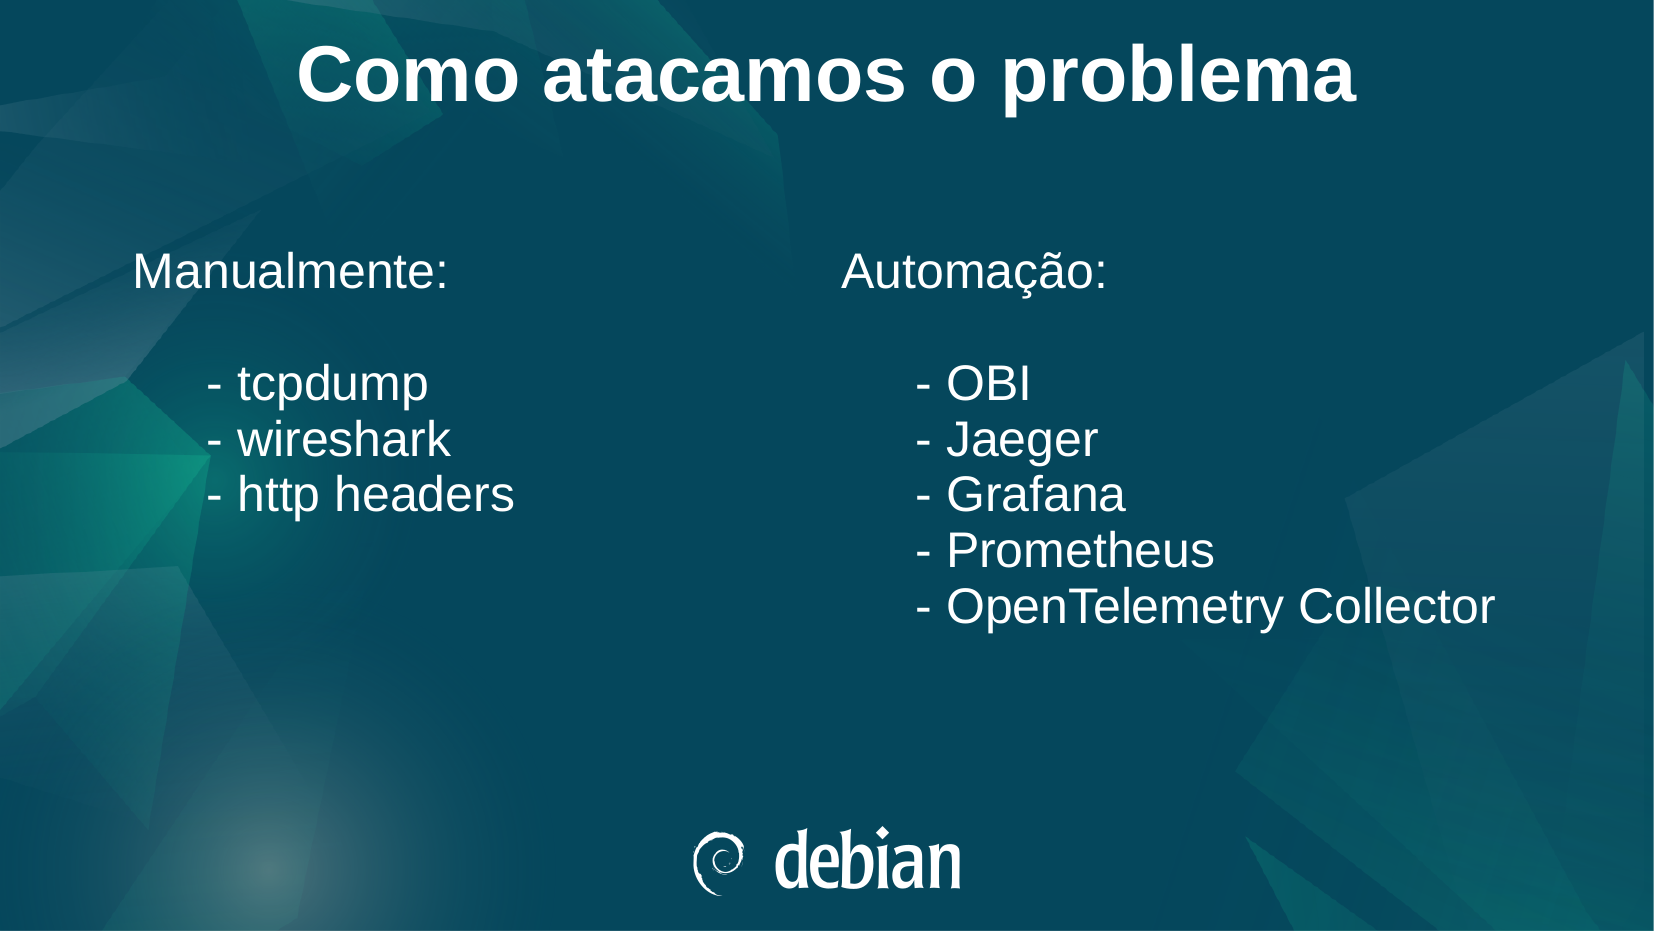

# Como atacamos o problema
Manualmente:
	- tcpdump
	- wireshark
	- http headers
Automação:
	- OBI
	- Jaeger
	- Grafana
	- Prometheus
	- OpenTelemetry Collector